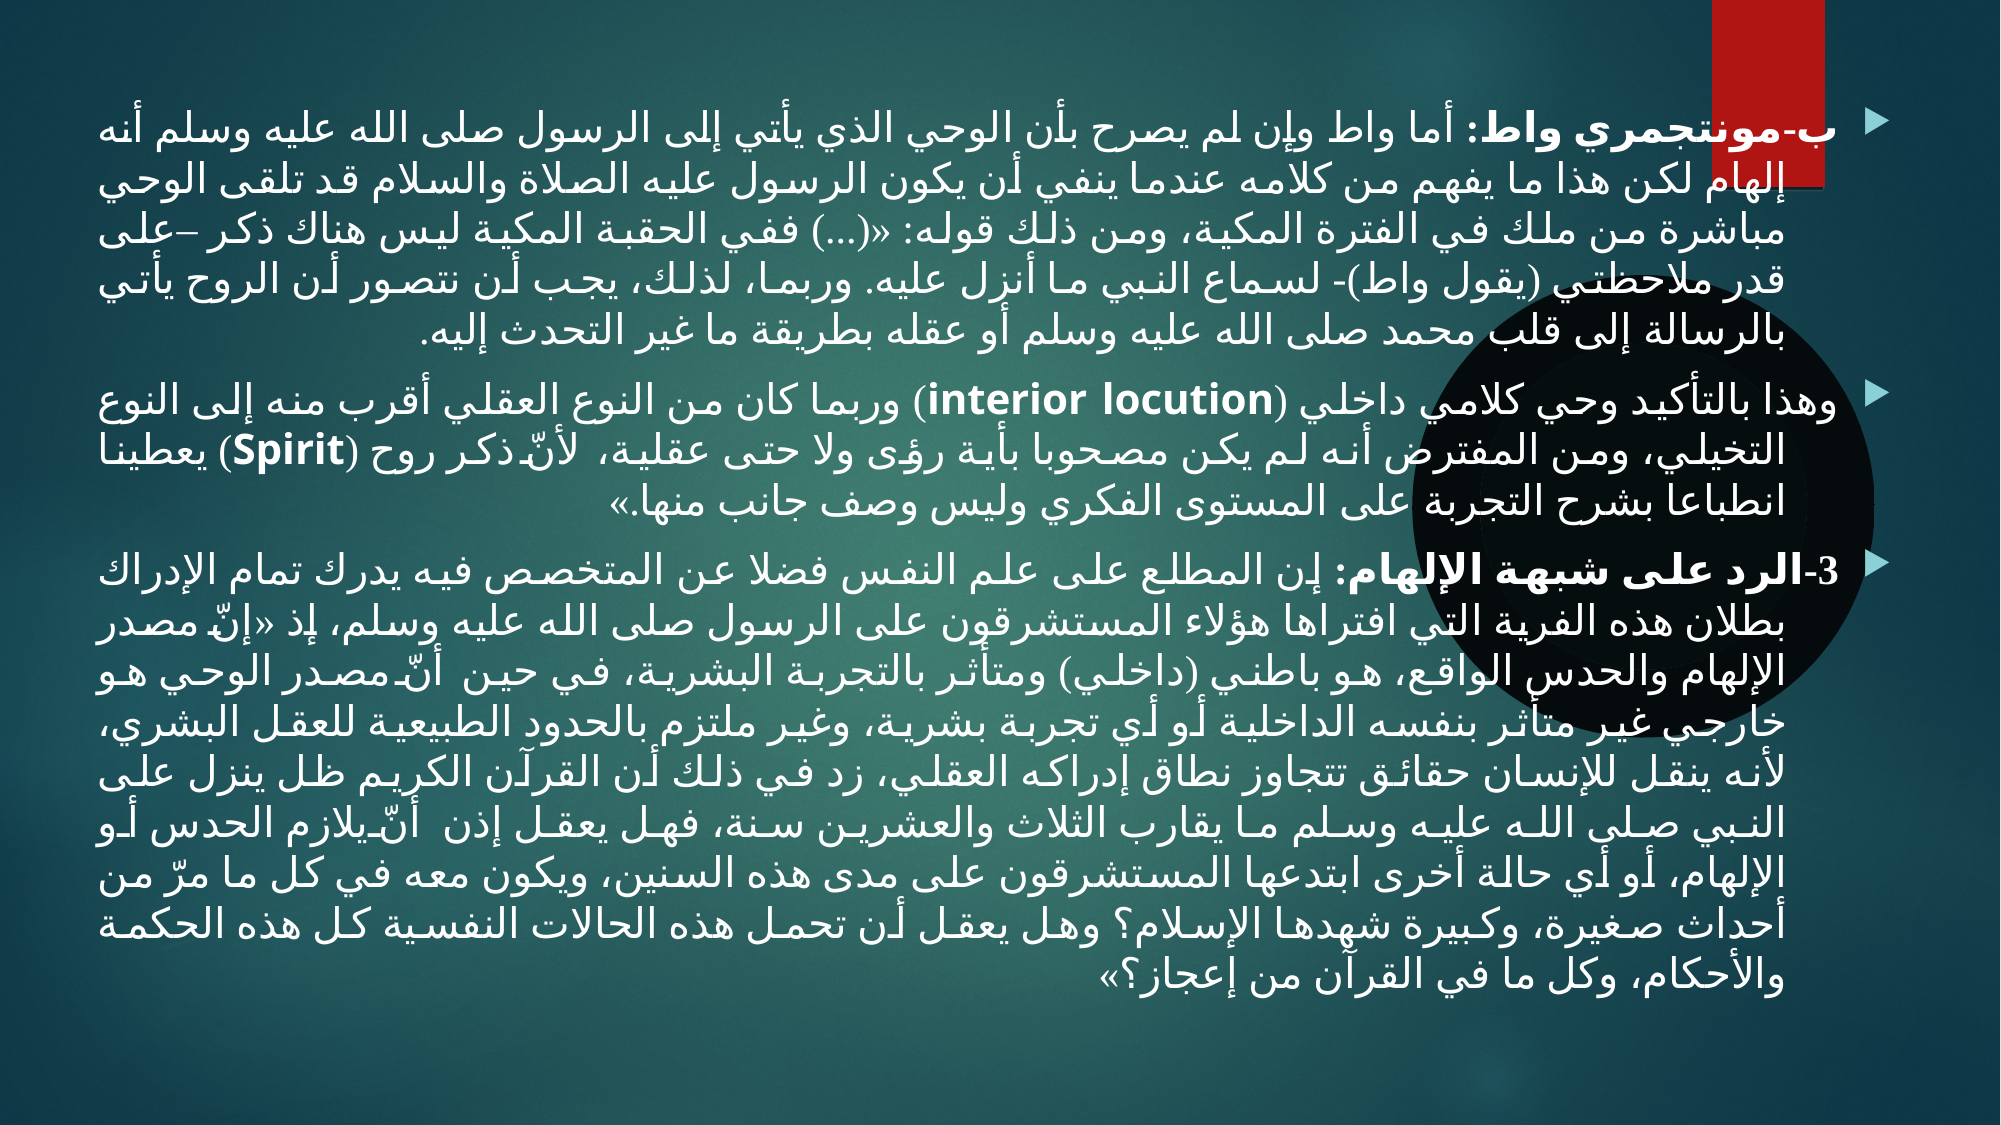

# ب-مونتجمري واط: أما واط وإن لم يصرح بأن الوحي الذي يأتي إلى الرسول صلى الله عليه وسلم أنه إلهام لكن هذا ما يفهم من كلامه عندما ينفي أن يكون الرسول عليه الصلاة والسلام قد تلقى الوحي مباشرة من ملك في الفترة المكية، ومن ذلك قوله: «(...) ففي الحقبة المكية ليس هناك ذكر –على قدر ملاحظتي (يقول واط)- لسماع النبي ما أنزل عليه. وربما، لذلك، يجب أن نتصور أن الروح يأتي بالرسالة إلى قلب محمد صلى الله عليه وسلم أو عقله بطريقة ما غير التحدث إليه.
وهذا بالتأكيد وحي كلامي داخلي (interior locution) وربما كان من النوع العقلي أقرب منه إلى النوع التخيلي، ومن المفترض أنه لم يكن مصحوبا بأية رؤى ولا حتى عقلية، لأنّ ذكر روح (Spirit) يعطينا انطباعا بشرح التجربة على المستوى الفكري وليس وصف جانب منها.»
3-الرد على شبهة الإلهام: إن المطلع على علم النفس فضلا عن المتخصص فيه يدرك تمام الإدراك بطلان هذه الفرية التي افتراها هؤلاء المستشرقون على الرسول صلى الله عليه وسلم، إذ «إنّ مصدر الإلهام والحدس الواقع، هو باطني (داخلي) ومتأثر بالتجربة البشرية، في حين أنّ مصدر الوحي هو خارجي غير متأثر بنفسه الداخلية أو أي تجربة بشرية، وغير ملتزم بالحدود الطبيعية للعقل البشري، لأنه ينقل للإنسان حقائق تتجاوز نطاق إدراكه العقلي، زد في ذلك أن القرآن الكريم ظل ينزل على النبي صلى الله عليه وسلم ما يقارب الثلاث والعشرين سنة، فهل يعقل إذن أنّ يلازم الحدس أو الإلهام، أو أي حالة أخرى ابتدعها المستشرقون على مدى هذه السنين، ويكون معه في كل ما مرّ من أحداث صغيرة، وكبيرة شهدها الإسلام؟ وهل يعقل أن تحمل هذه الحالات النفسية كل هذه الحكمة والأحكام، وكل ما في القرآن من إعجاز؟»